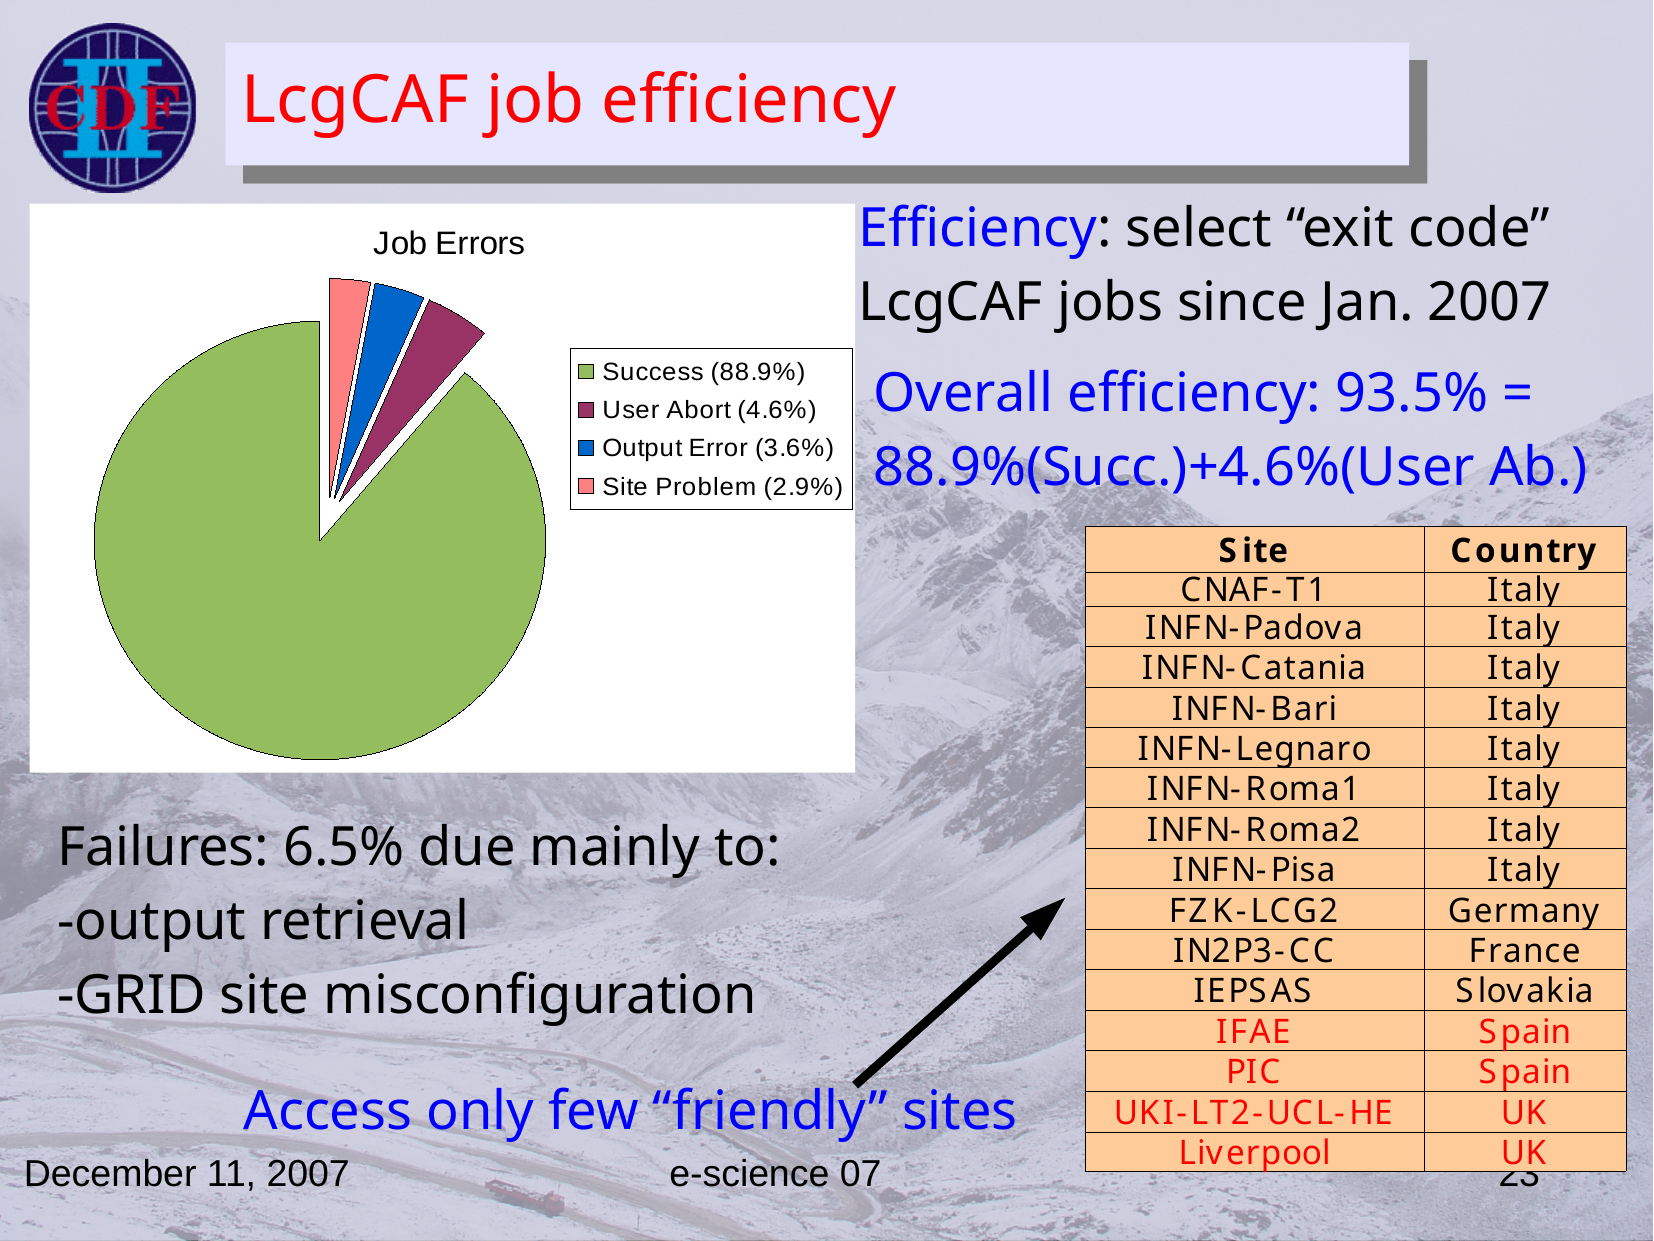

LcgCAF job efficiency
Efficiency: select “exit code” LcgCAF jobs since Jan. 2007
### Chart: Job Errors
| Category | Column B |
|---|---|
| Success (88.9%) | 0.889 |
| User Abort (4.6%) | 0.046 |
| Output Error (3.6%) | 0.036 |
| Site Problem (2.9%) | 0.029 |Overall efficiency: 93.5% =
88.9%(Succ.)+4.6%(User Ab.)
Failures: 6.5% due mainly to:
-output retrieval
-GRID site misconfiguration
Access only few “friendly” sites
December 11, 2007
23
e-science 07
December 11, 2007